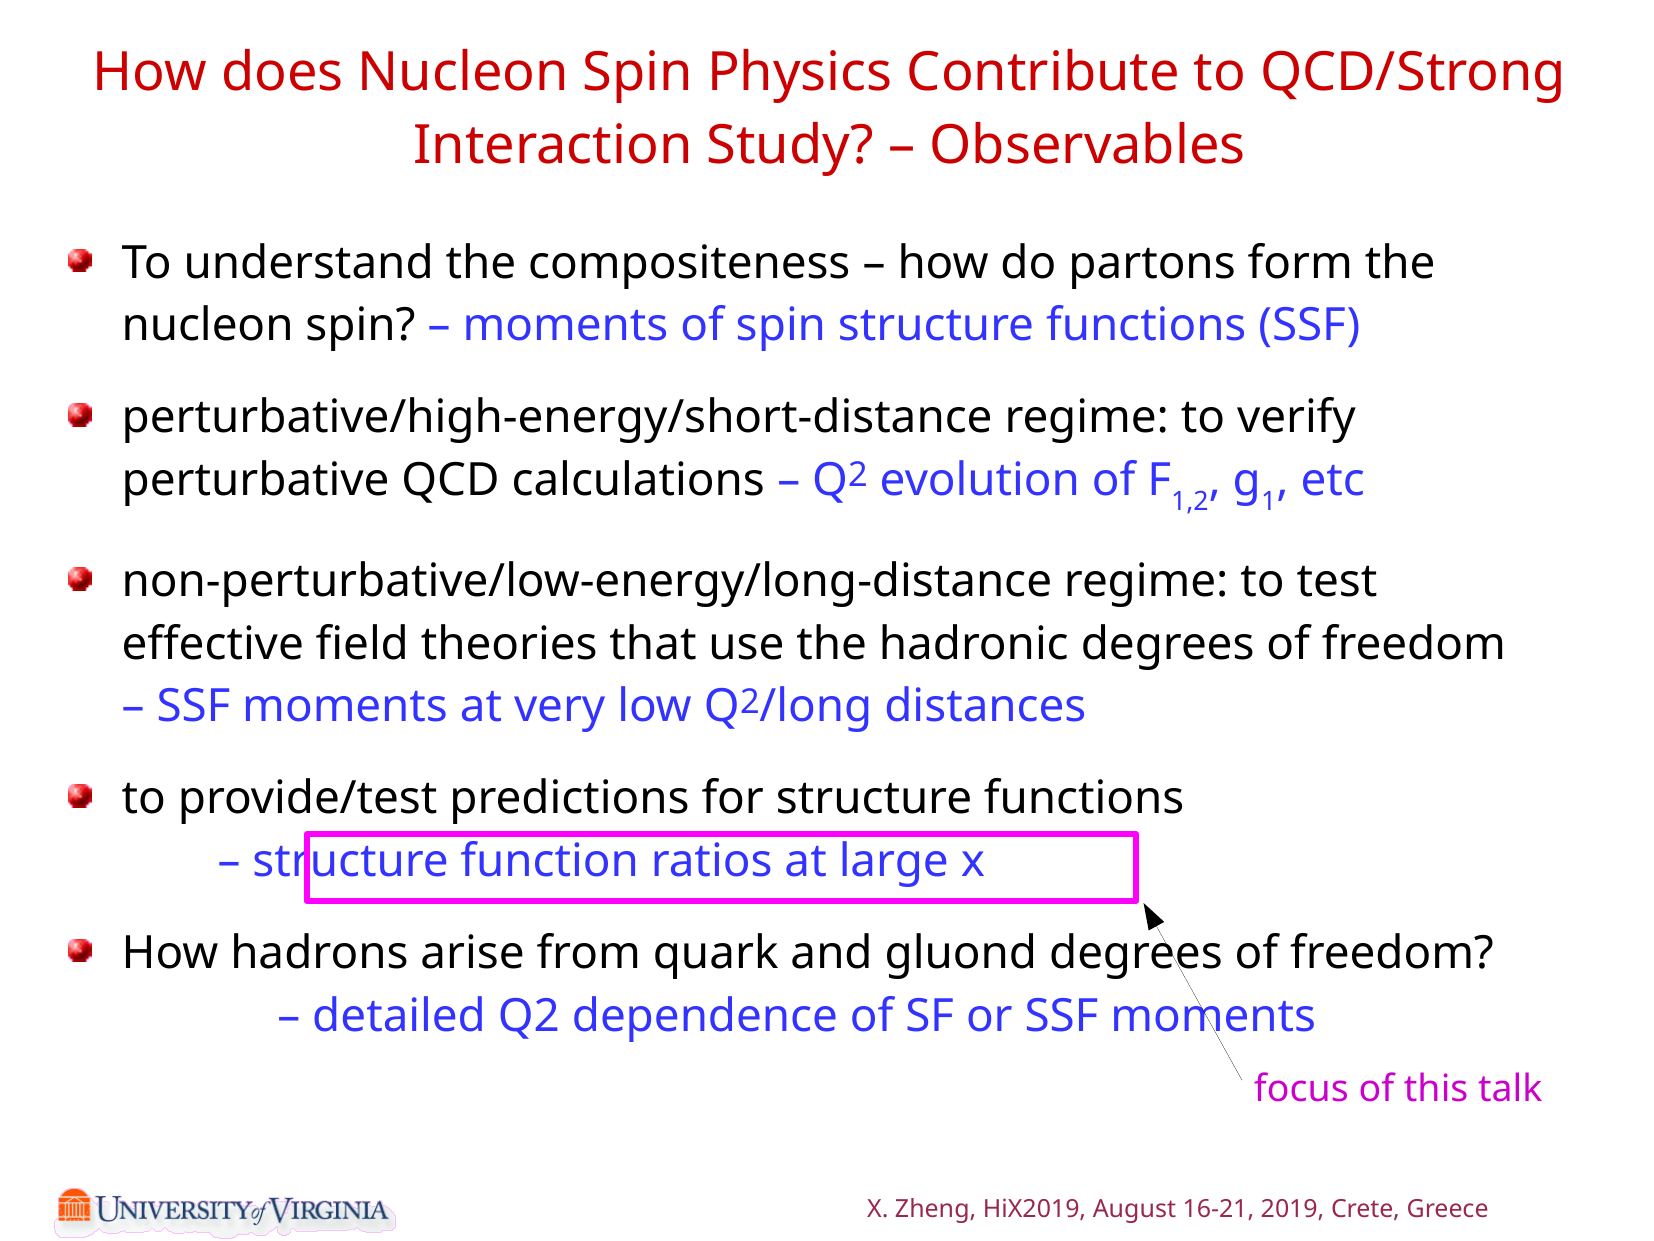

# How does Nucleon Spin Physics Contribute to QCD/Strong Interaction Study? – Observables
To understand the compositeness – how do partons form the nucleon spin? – moments of spin structure functions (SSF)
perturbative/high-energy/short-distance regime: to verify perturbative QCD calculations – Q2 evolution of F1,2, g1, etc
non-perturbative/low-energy/long-distance regime: to test effective field theories that use the hadronic degrees of freedom – SSF moments at very low Q2/long distances
to provide/test predictions for structure functions – structure function ratios at large x
How hadrons arise from quark and gluond degrees of freedom? – detailed Q2 dependence of SF or SSF moments
focus of this talk